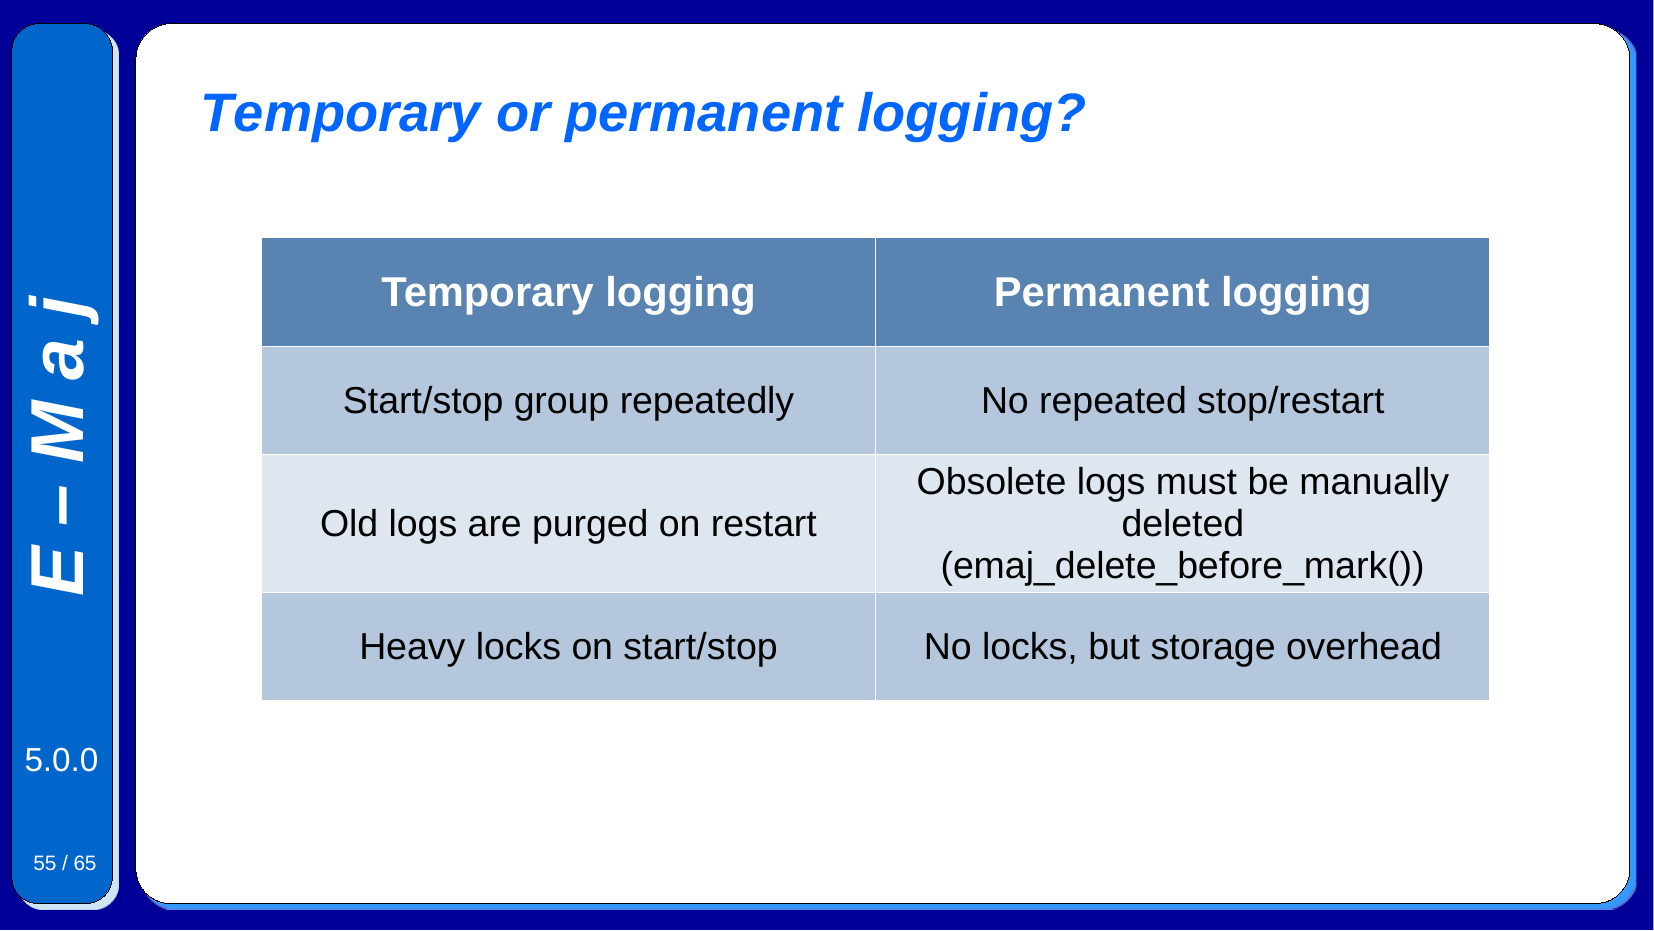

# Temporary or permanent logging?
| Temporary logging | Permanent logging |
| --- | --- |
| Start/stop group repeatedly | No repeated stop/restart |
| Old logs are purged on restart | Obsolete logs must be manually deleted (emaj\_delete\_before\_mark()) |
| Heavy locks on start/stop | No locks, but storage overhead |